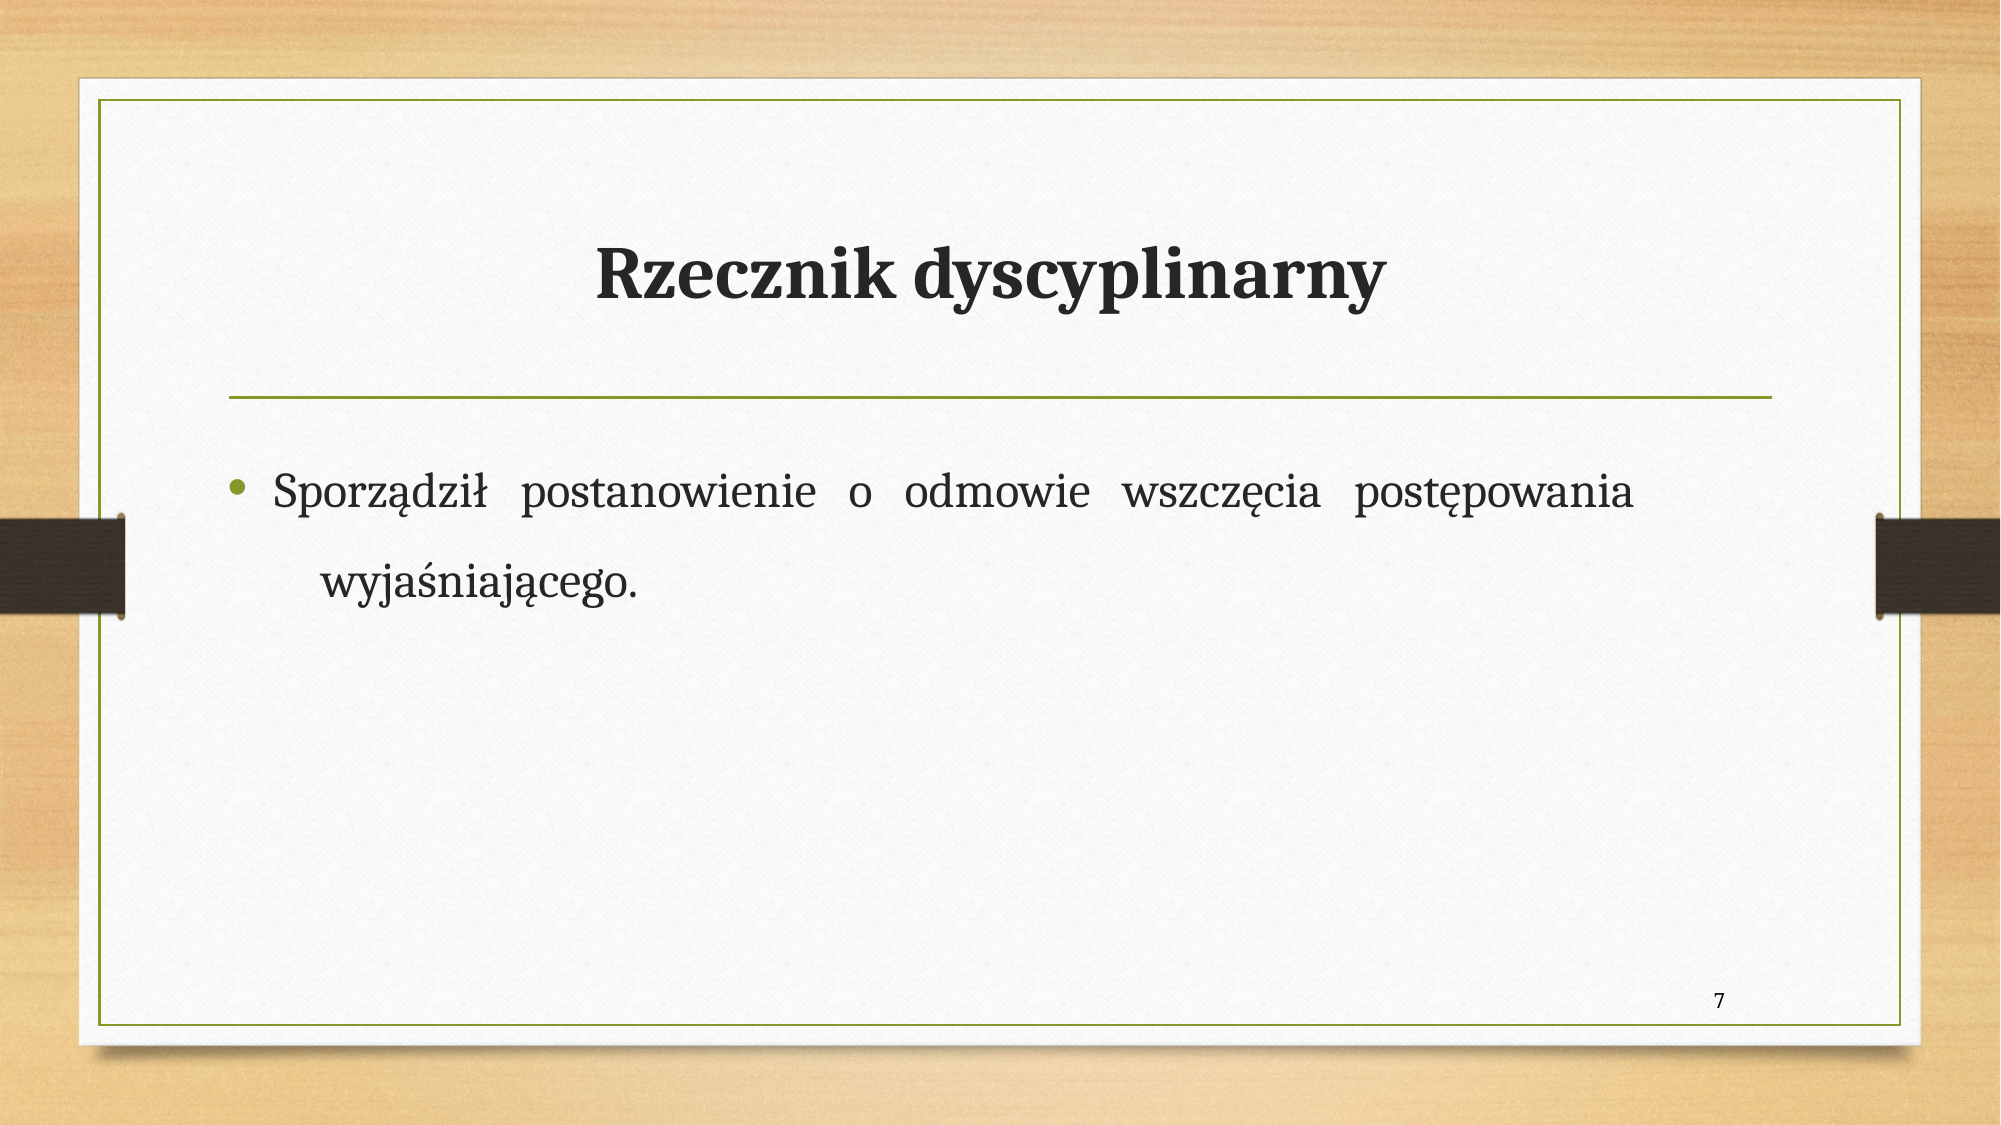

# Rzecznik dyscyplinarny
Sporządził postanowienie o odmowie wszczęcia postępowania wyjaśniającego.